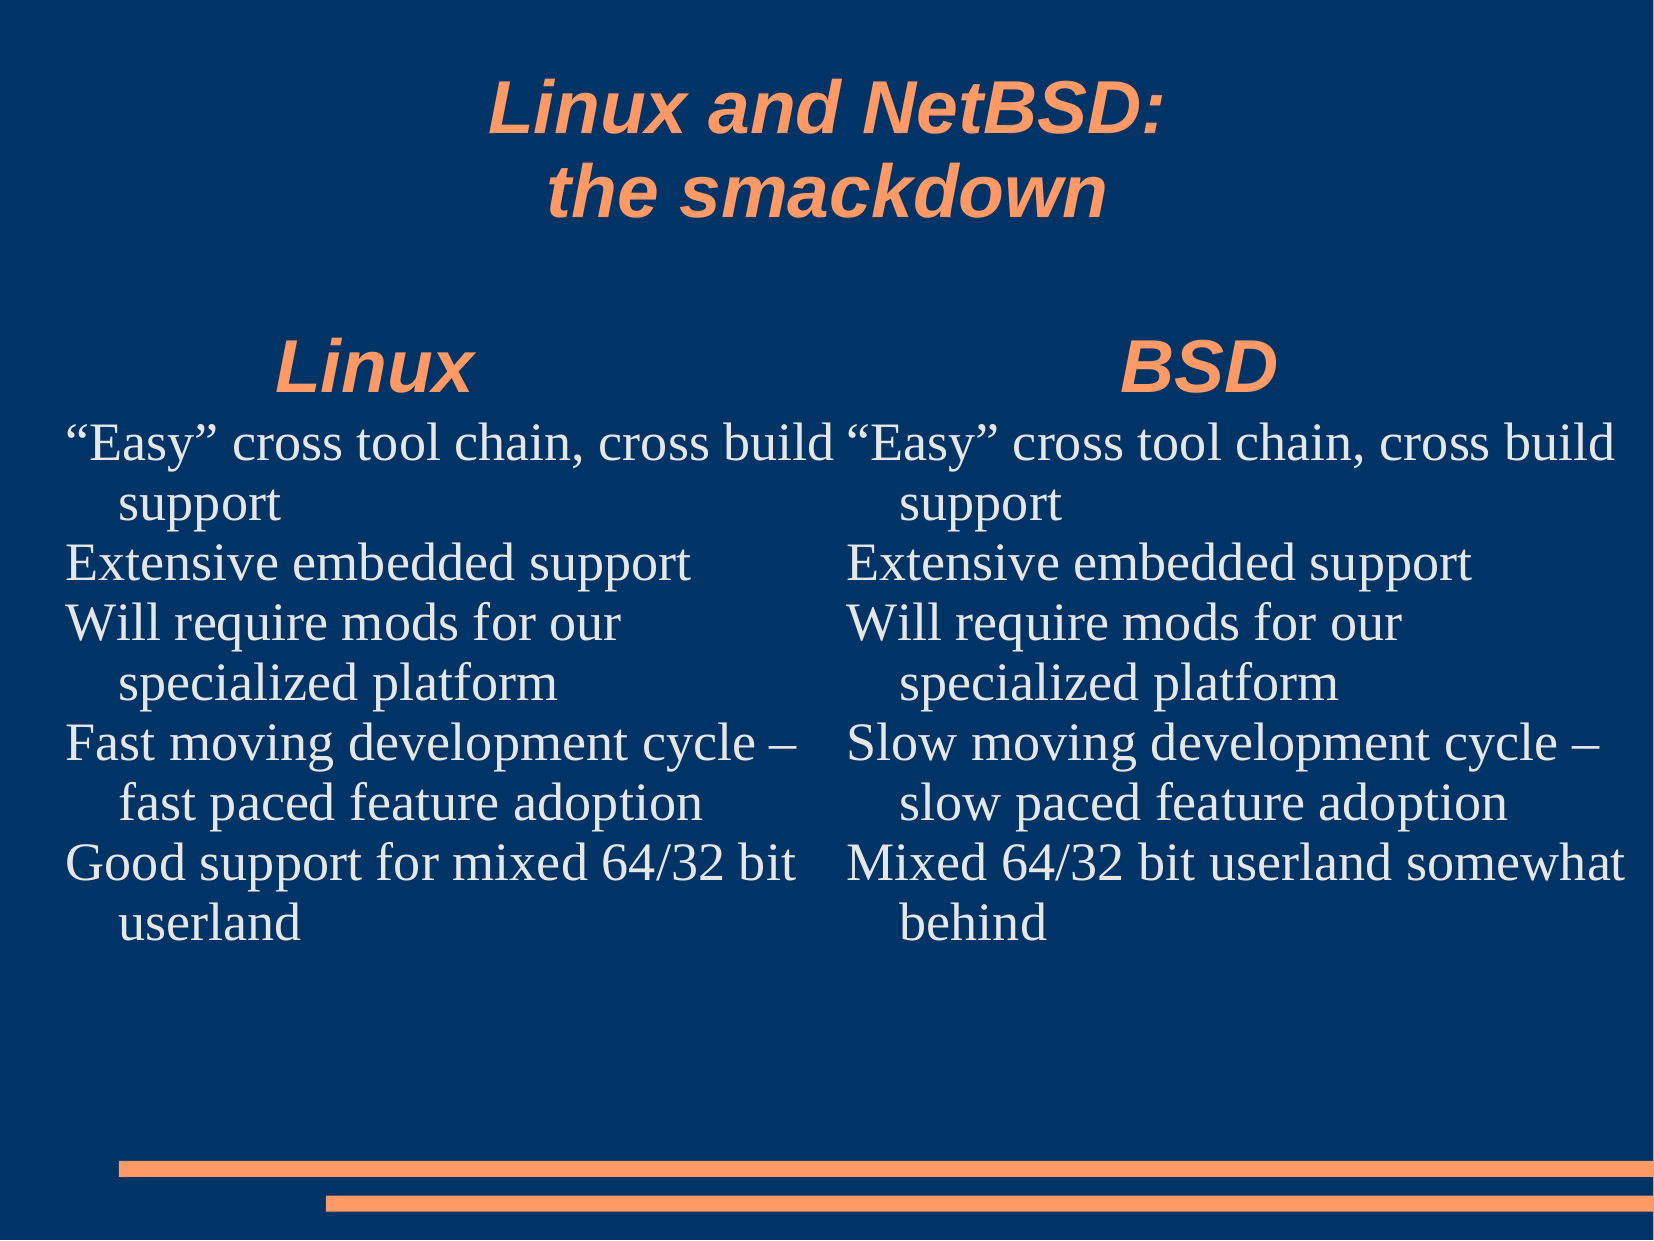

# Linux and NetBSD: the smackdown
Linux
BSD
“Easy” cross tool chain, cross build support
Extensive embedded support
Will require mods for our specialized platform
Fast moving development cycle – fast paced feature adoption
Good support for mixed 64/32 bit userland
“Easy” cross tool chain, cross build support
Extensive embedded support
Will require mods for our specialized platform
Slow moving development cycle – slow paced feature adoption
Mixed 64/32 bit userland somewhat behind